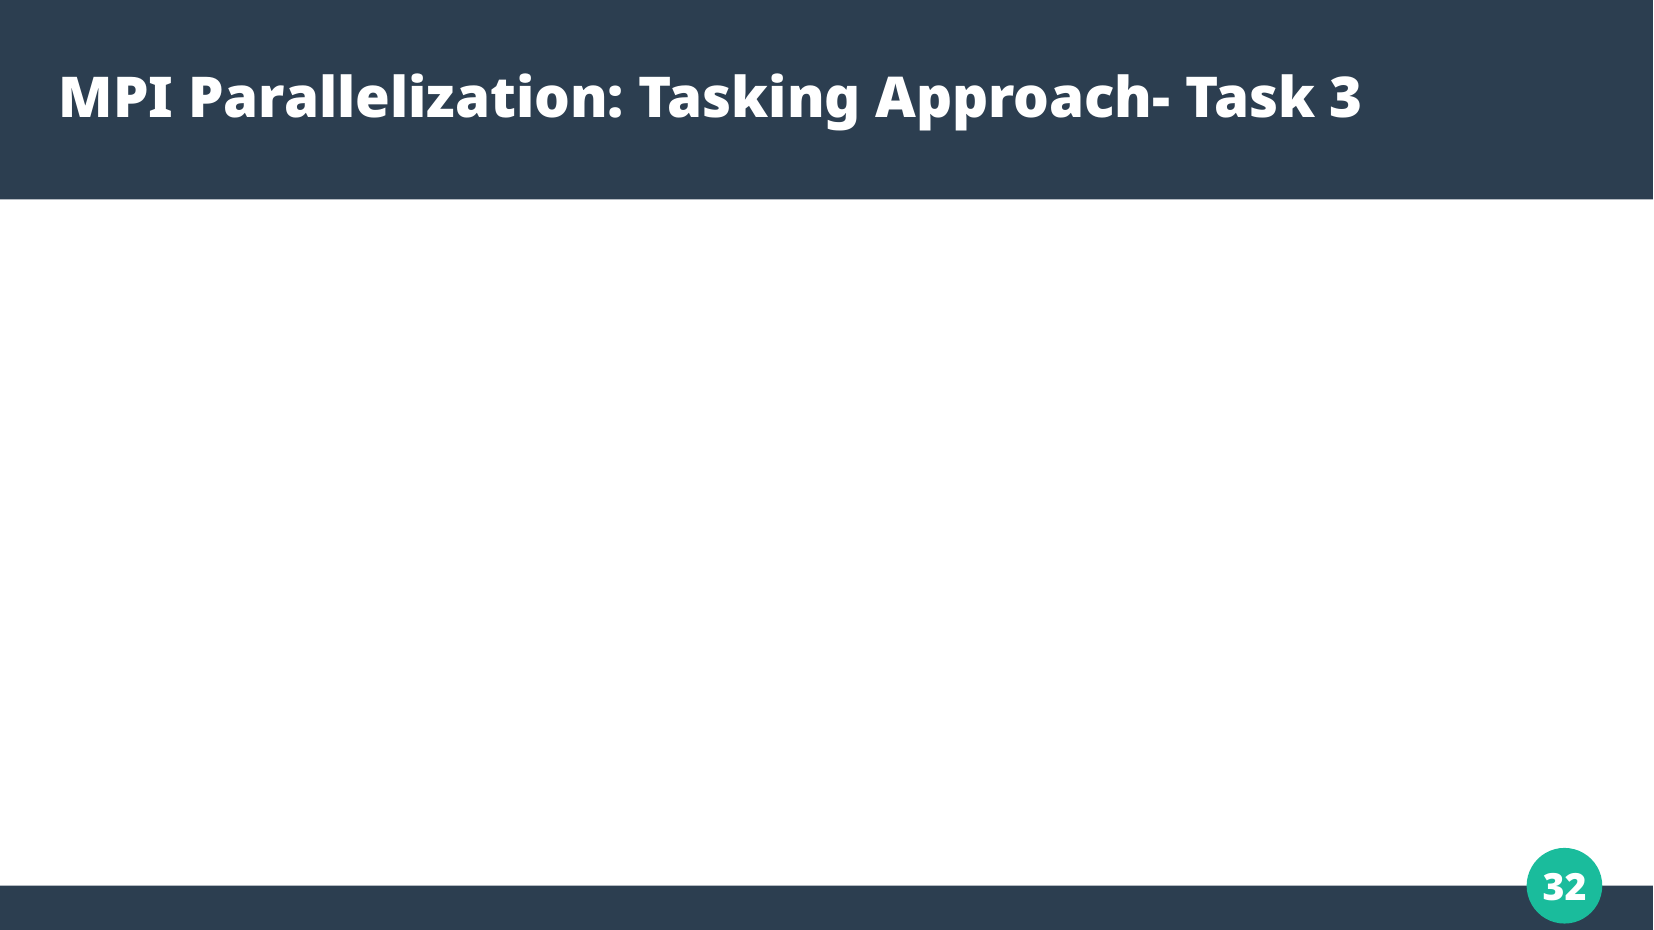

# MPI Parallelization: Tasking Approach- Task 3